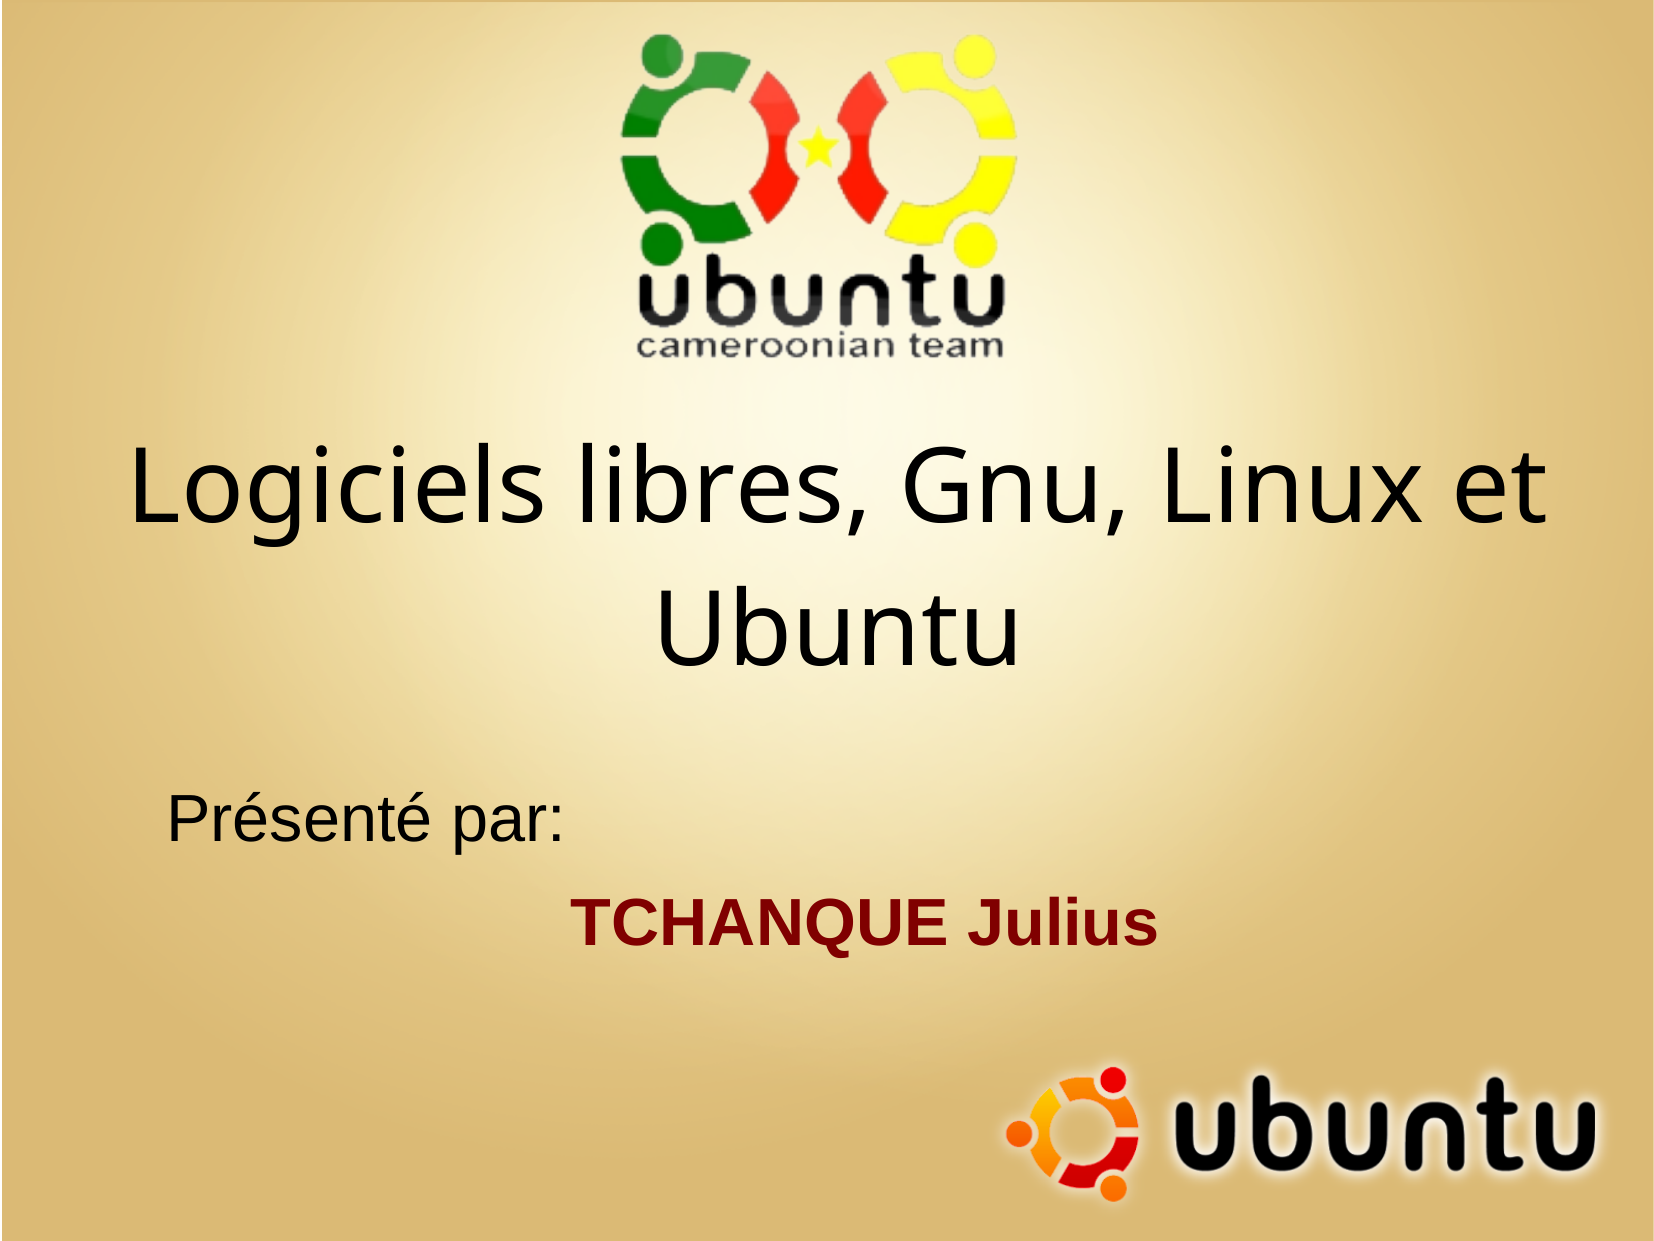

# Logiciels libres, Gnu, Linux et Ubuntu
Présenté par:
TCHANQUE Julius